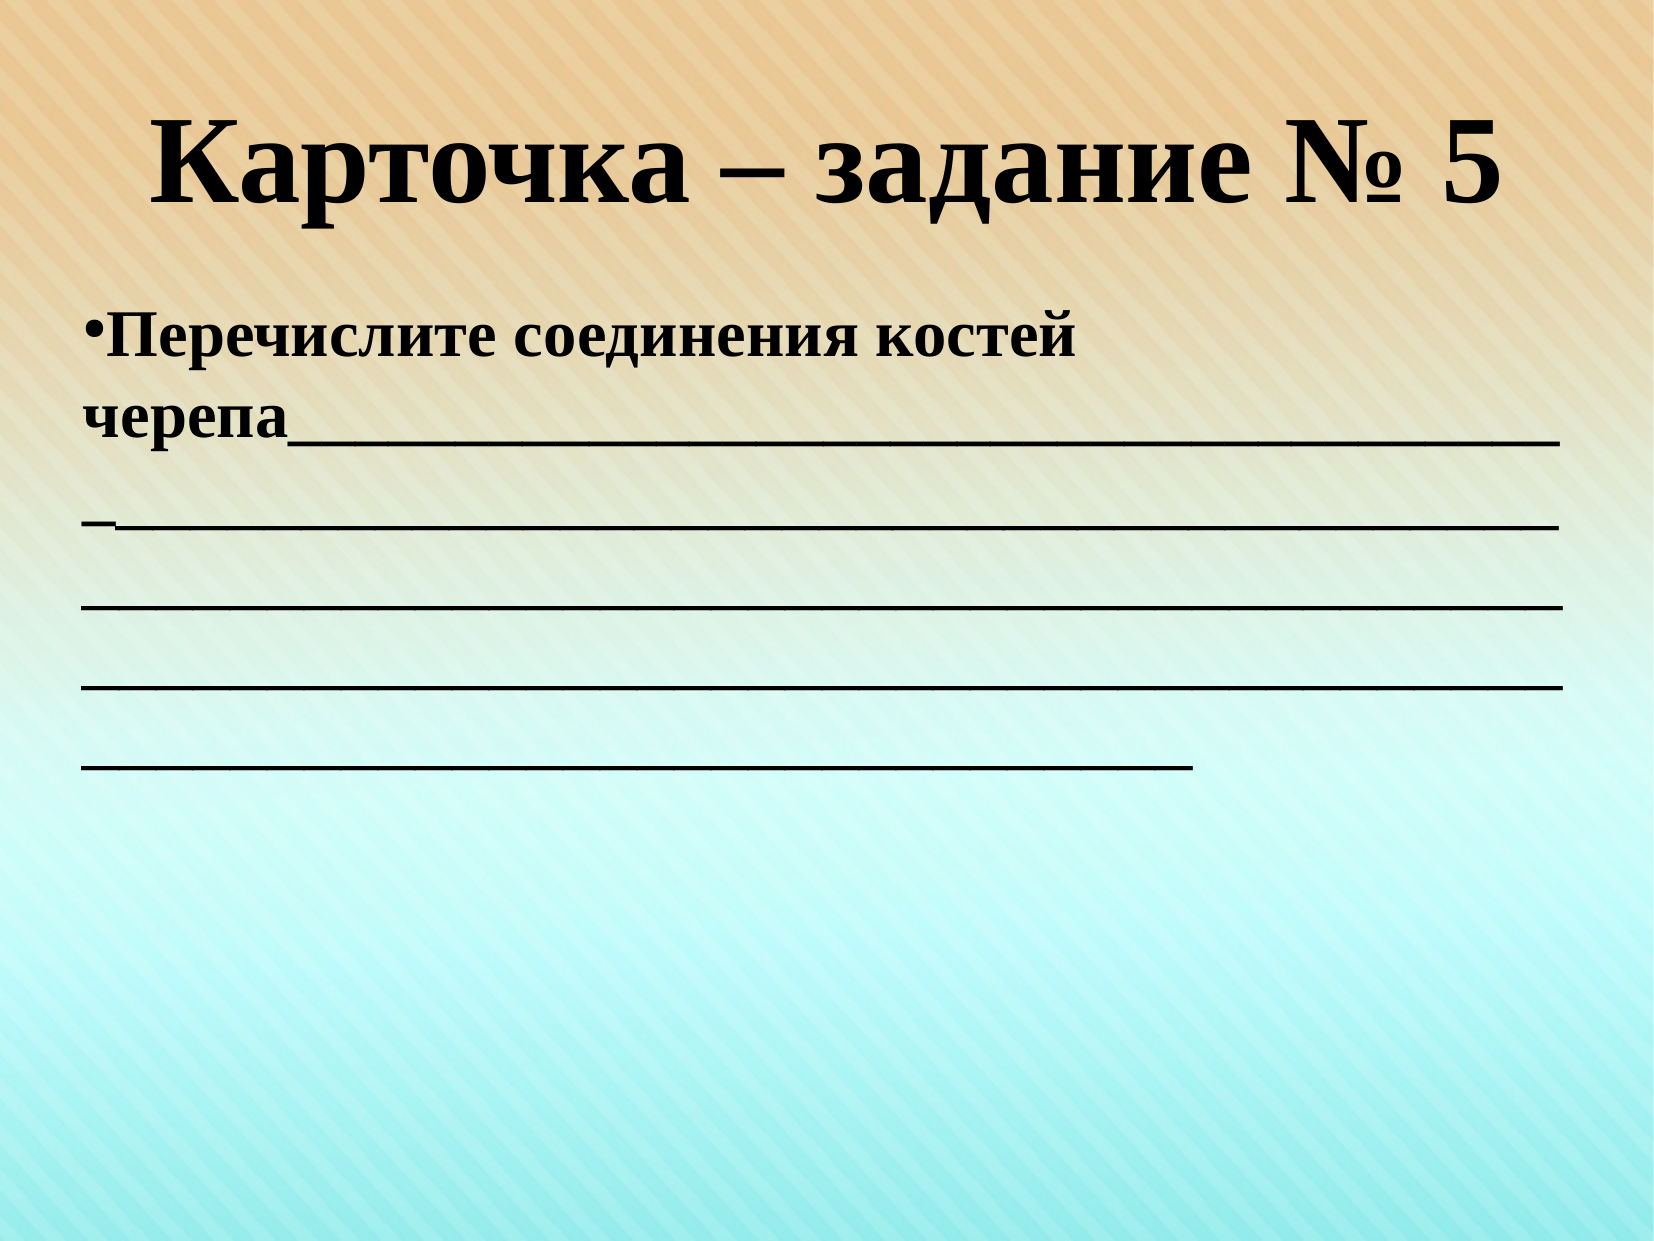

# Карточка – задание № 5
Перечислите соединения костей черепа____________________________________________________________________________________________________________________________________________________________________________________________